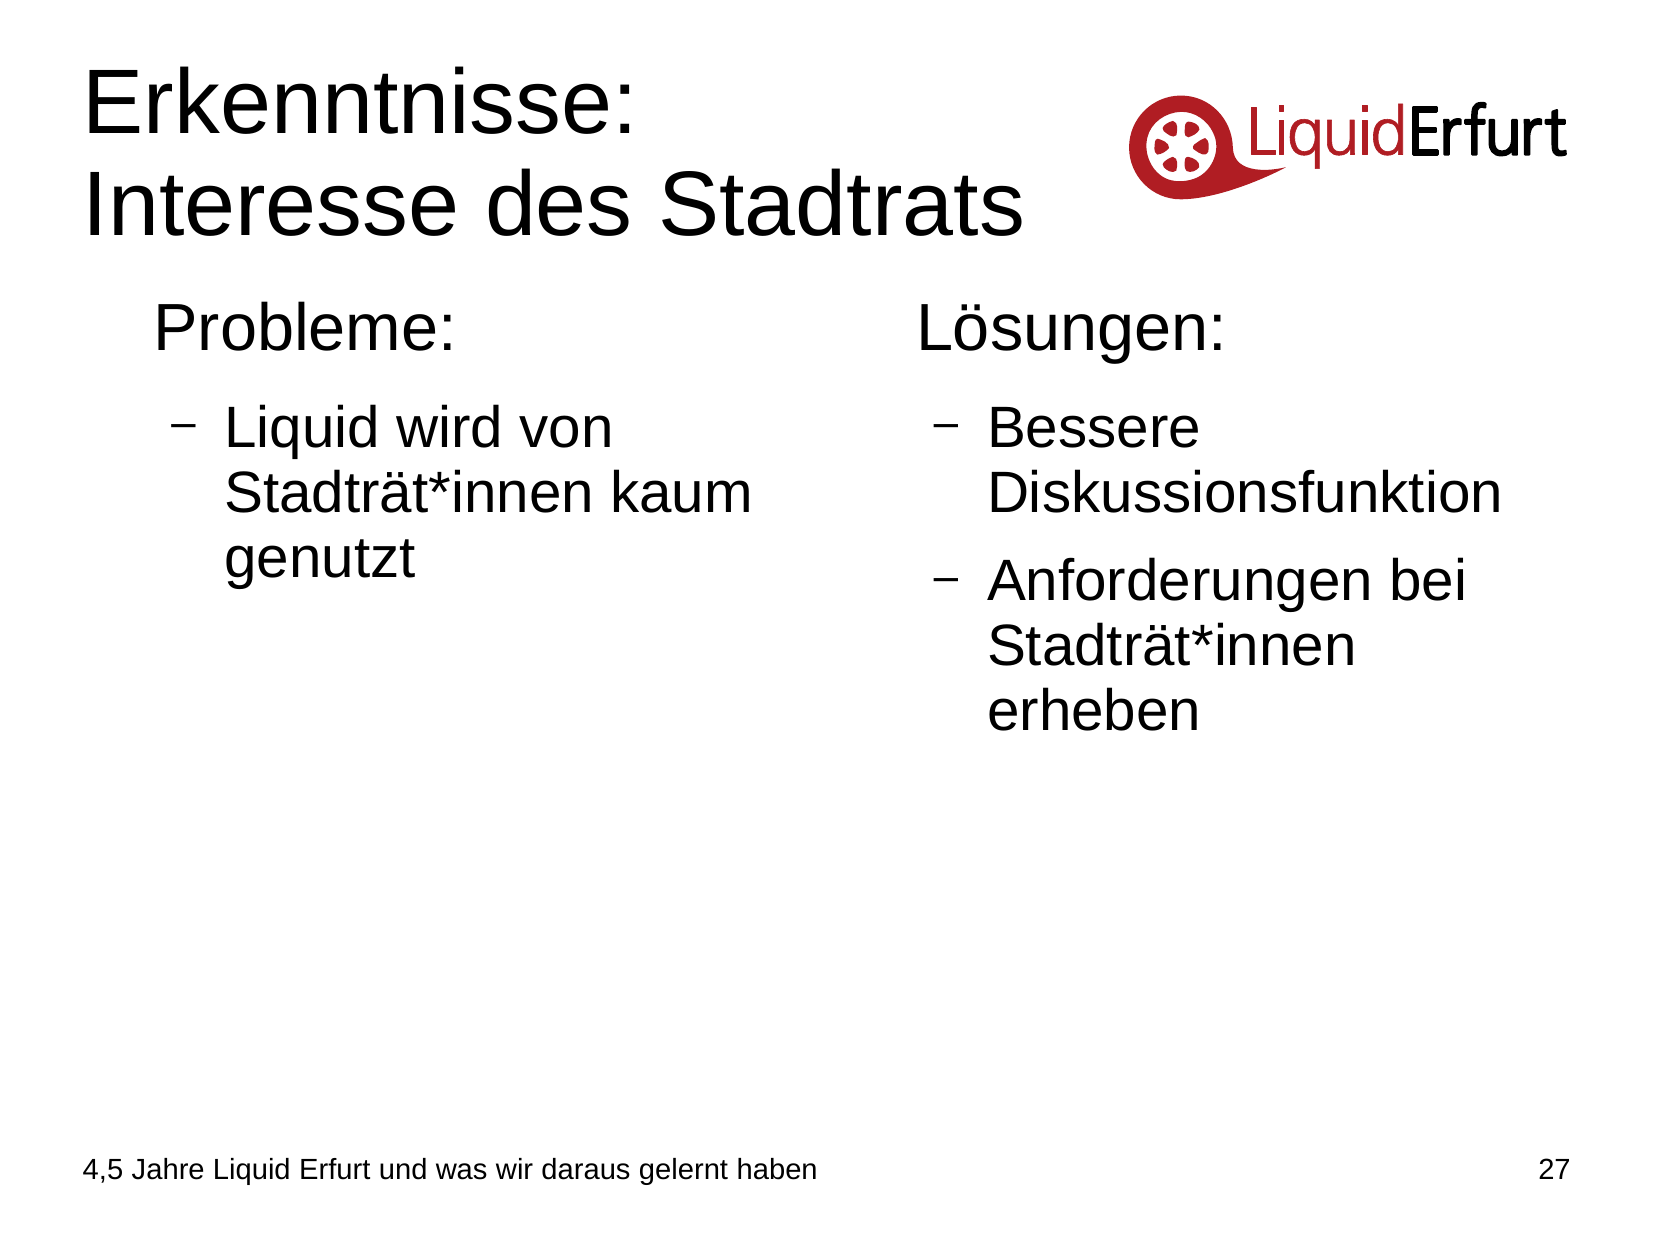

# Erkenntnisse: Interesse des Stadtrats
Probleme:
Liquid wird von Stadträt*innen kaum genutzt
Lösungen:
Bessere Diskussionsfunktion
Anforderungen bei Stadträt*innen erheben
4,5 Jahre Liquid Erfurt und was wir daraus gelernt haben
27